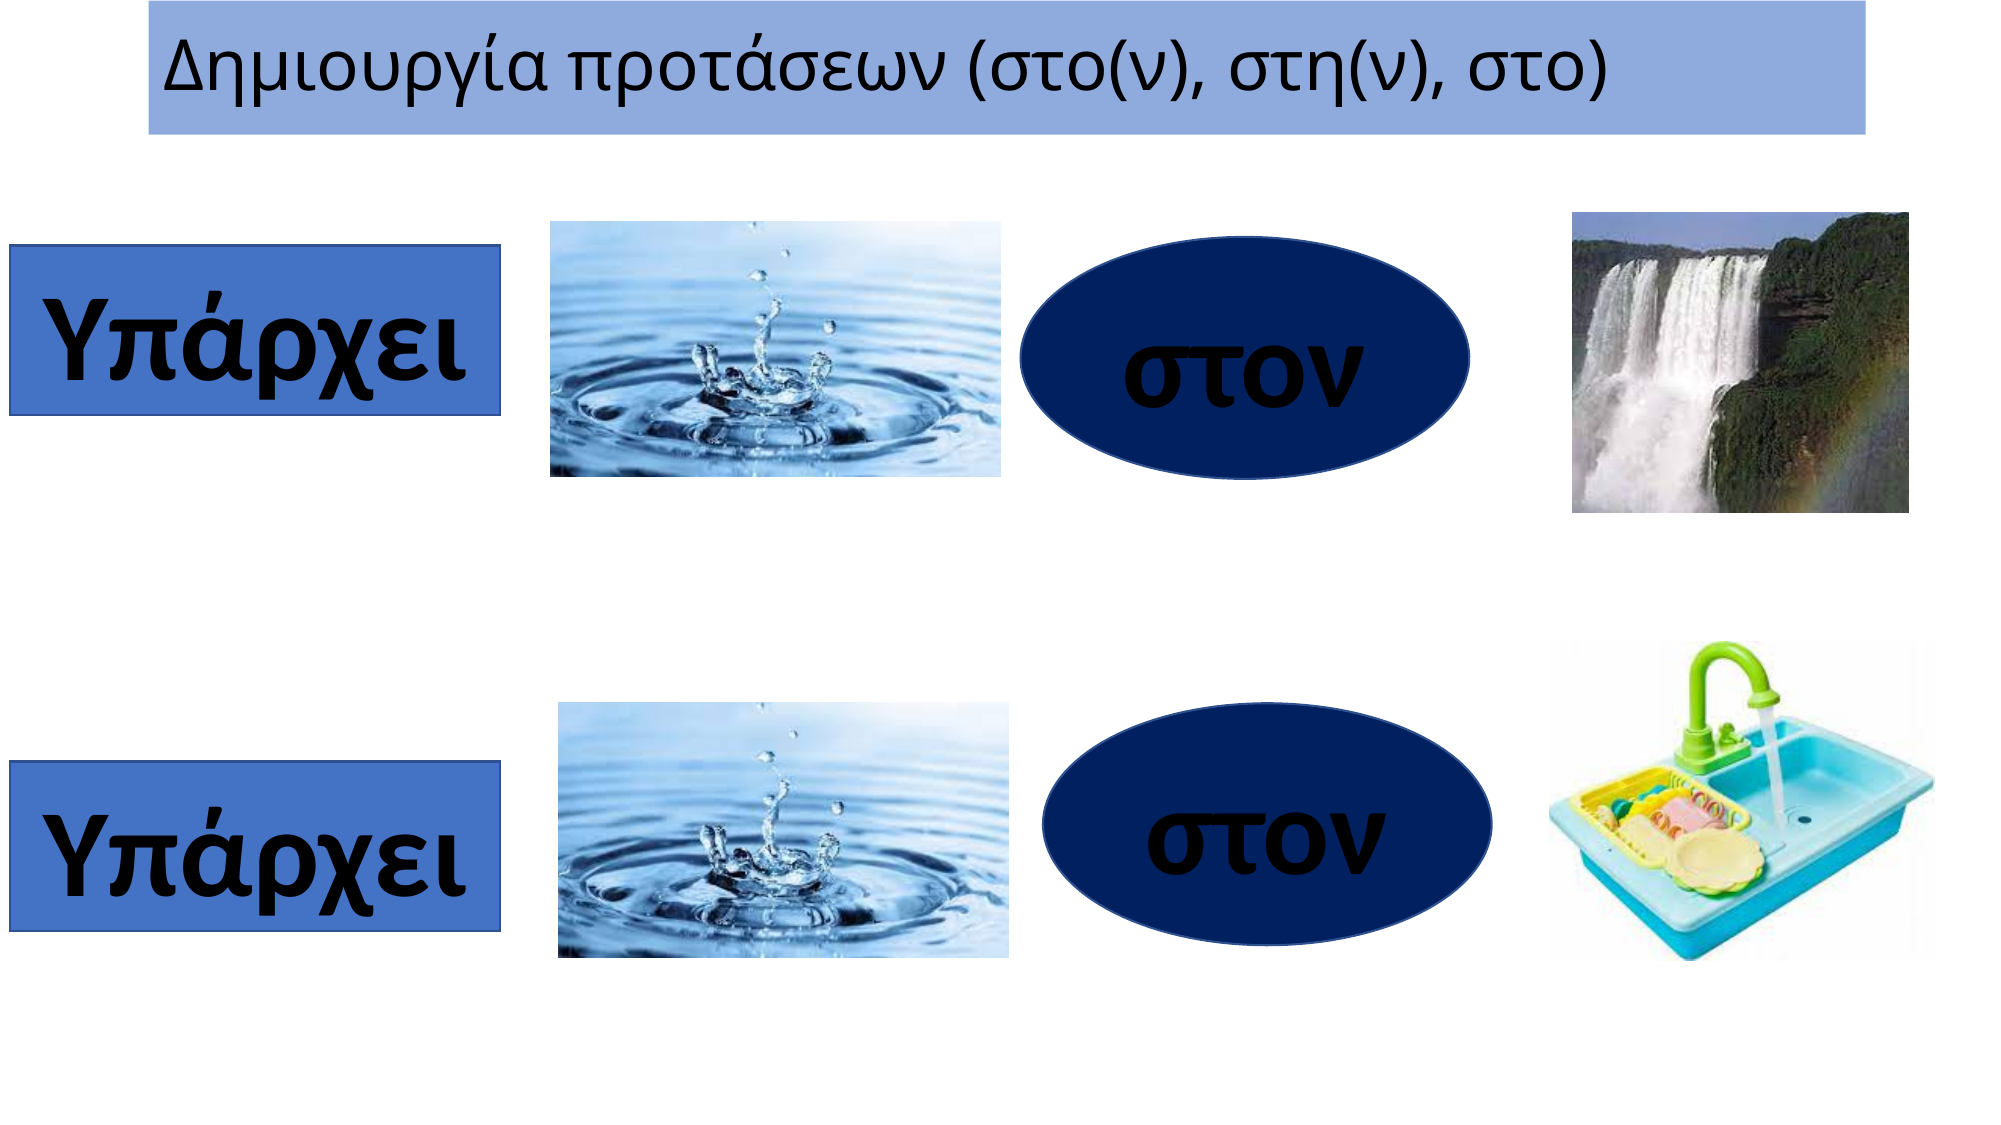

# Δημιουργία προτάσεων (στο(ν), στη(ν), στο)
στον
Υπάρχει
στον
Υπάρχει